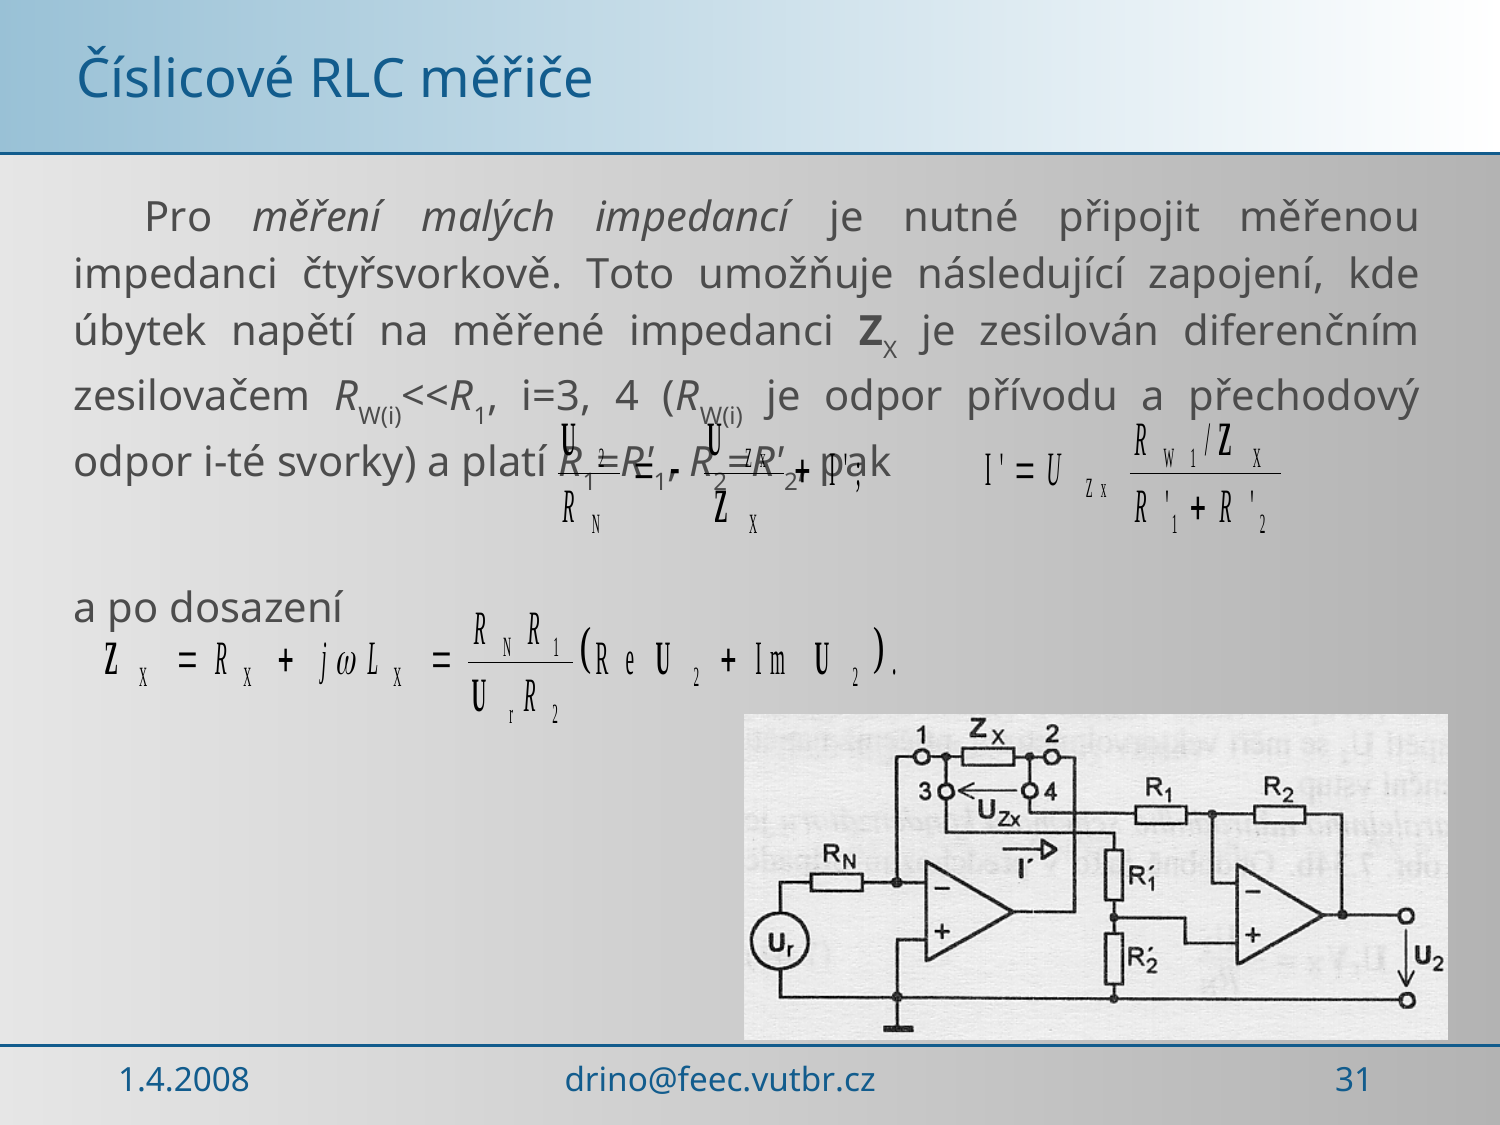

# Číslicové RLC měřiče
Pro měření malých impedancí je nutné připojit měřenou impedanci čtyřsvorkově. Toto umožňuje následující zapojení, kde úbytek napětí na měřené impedanci ZX je zesilován diferenčním zesilovačem RW(i)<<R1, i=3, 4 (RW(i) je odpor přívodu a přechodový odpor i-té svorky) a platí R1=R'1, R2=R'2, pak
a po dosazení
1.4.2008
drino@feec.vutbr.cz